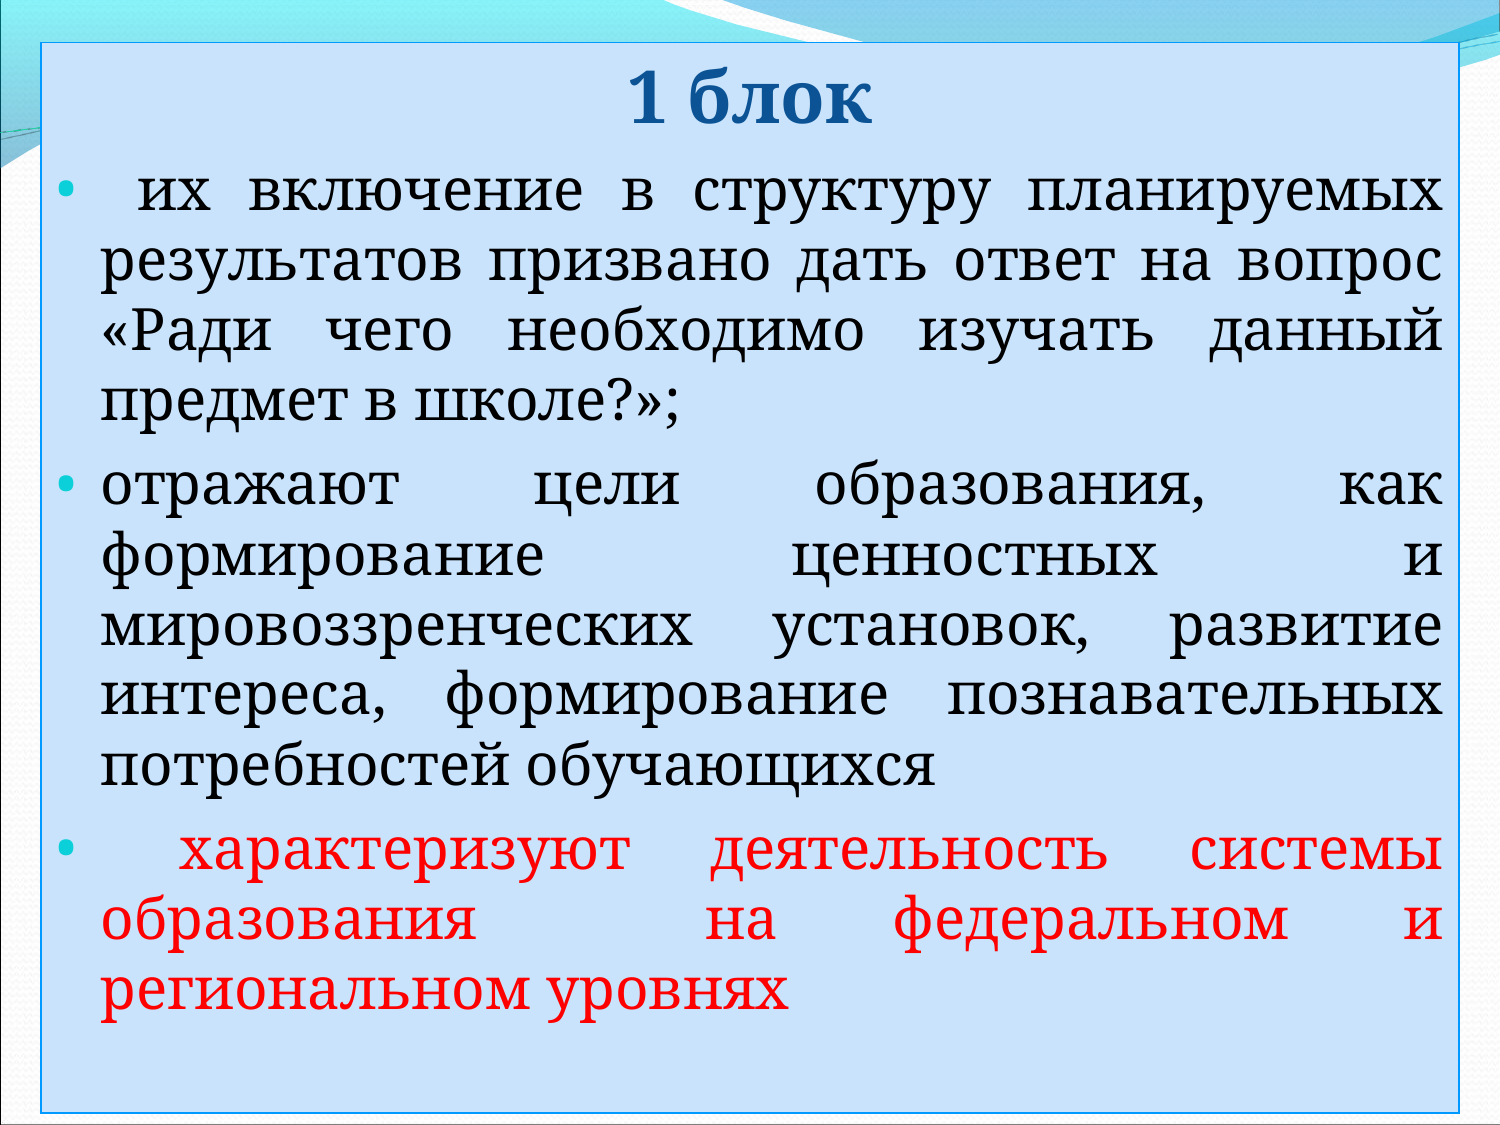

# 1 блок
 их включение в структуру планируемых результатов призвано дать ответ на вопрос «Ради чего необходимо изучать данный предмет в школе?»;
отражают цели образования, как формирование ценностных и мировоззренческих установок, развитие интереса, формирование познавательных потребностей обучающихся
 характеризуют деятельность системы образования на федеральном и региональном уровнях